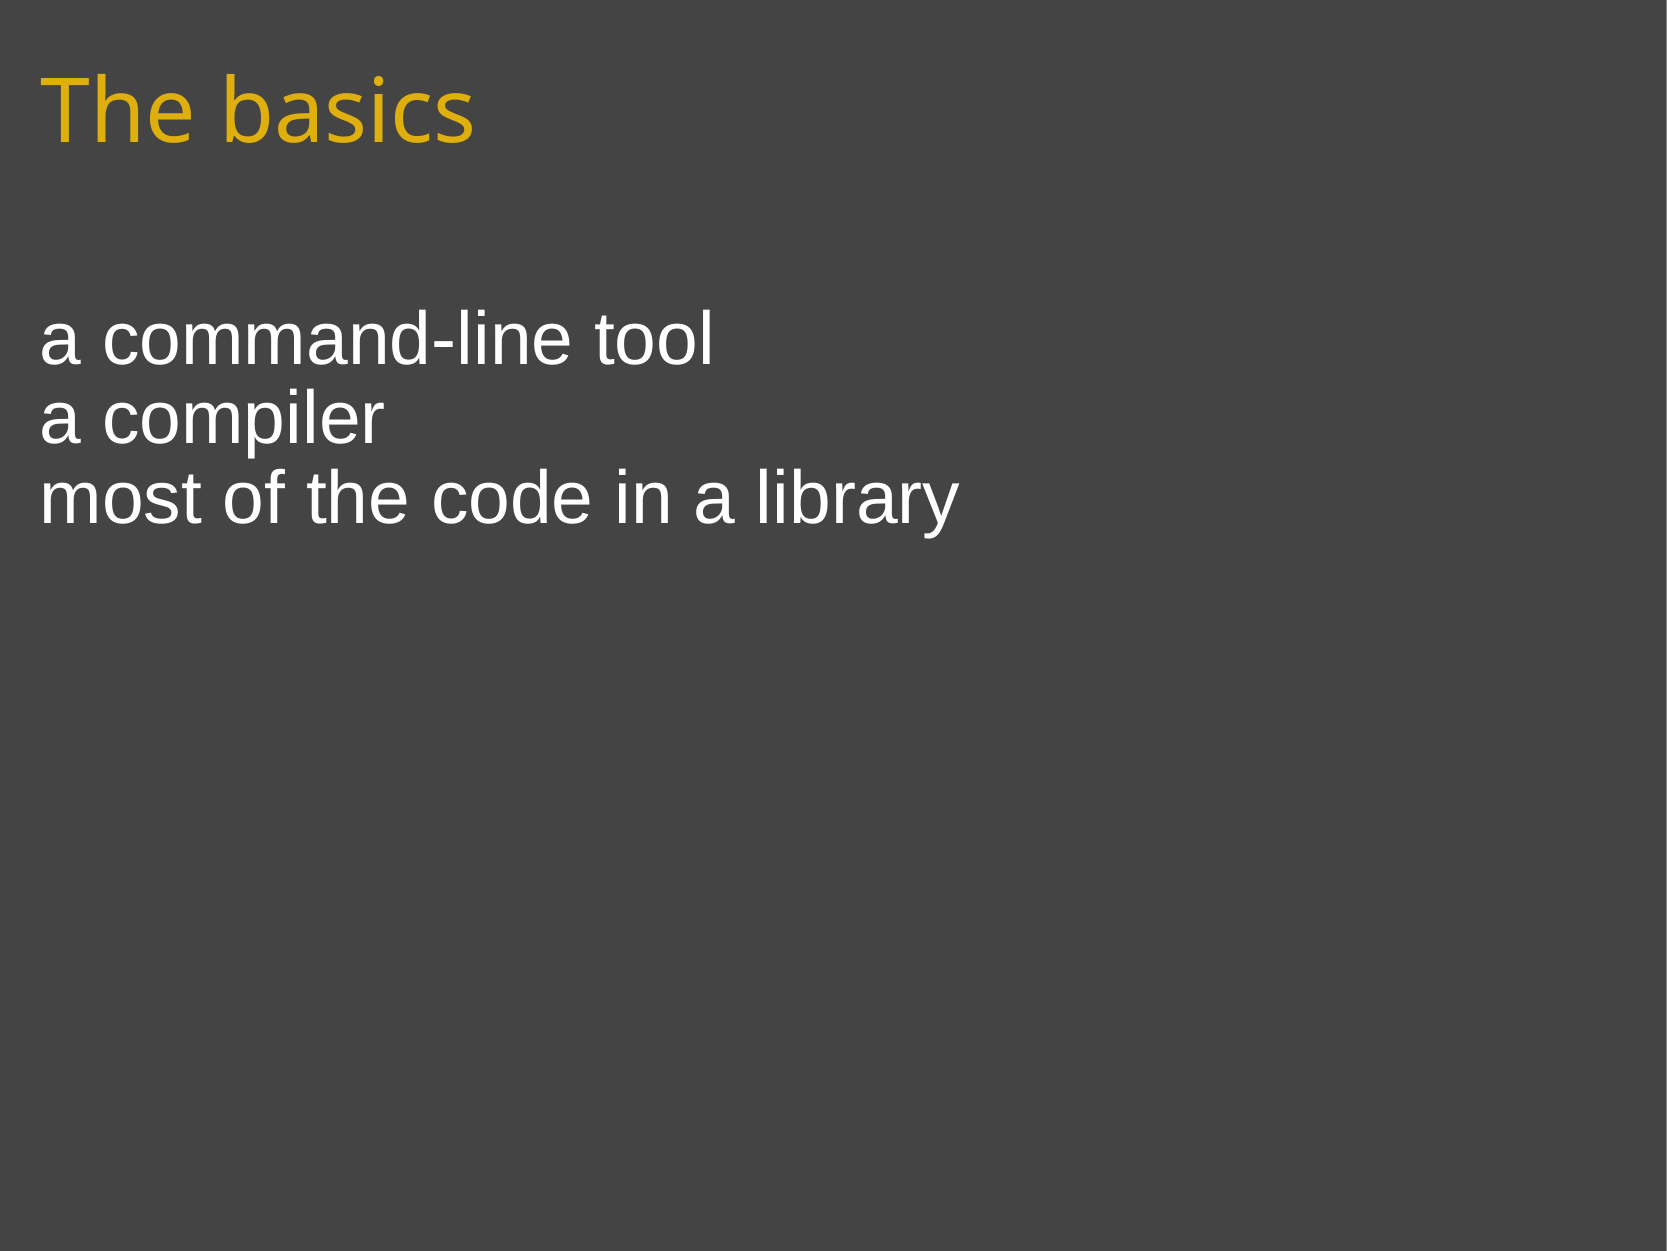

# The basics
a command-line tool
a compiler
most of the code in a library